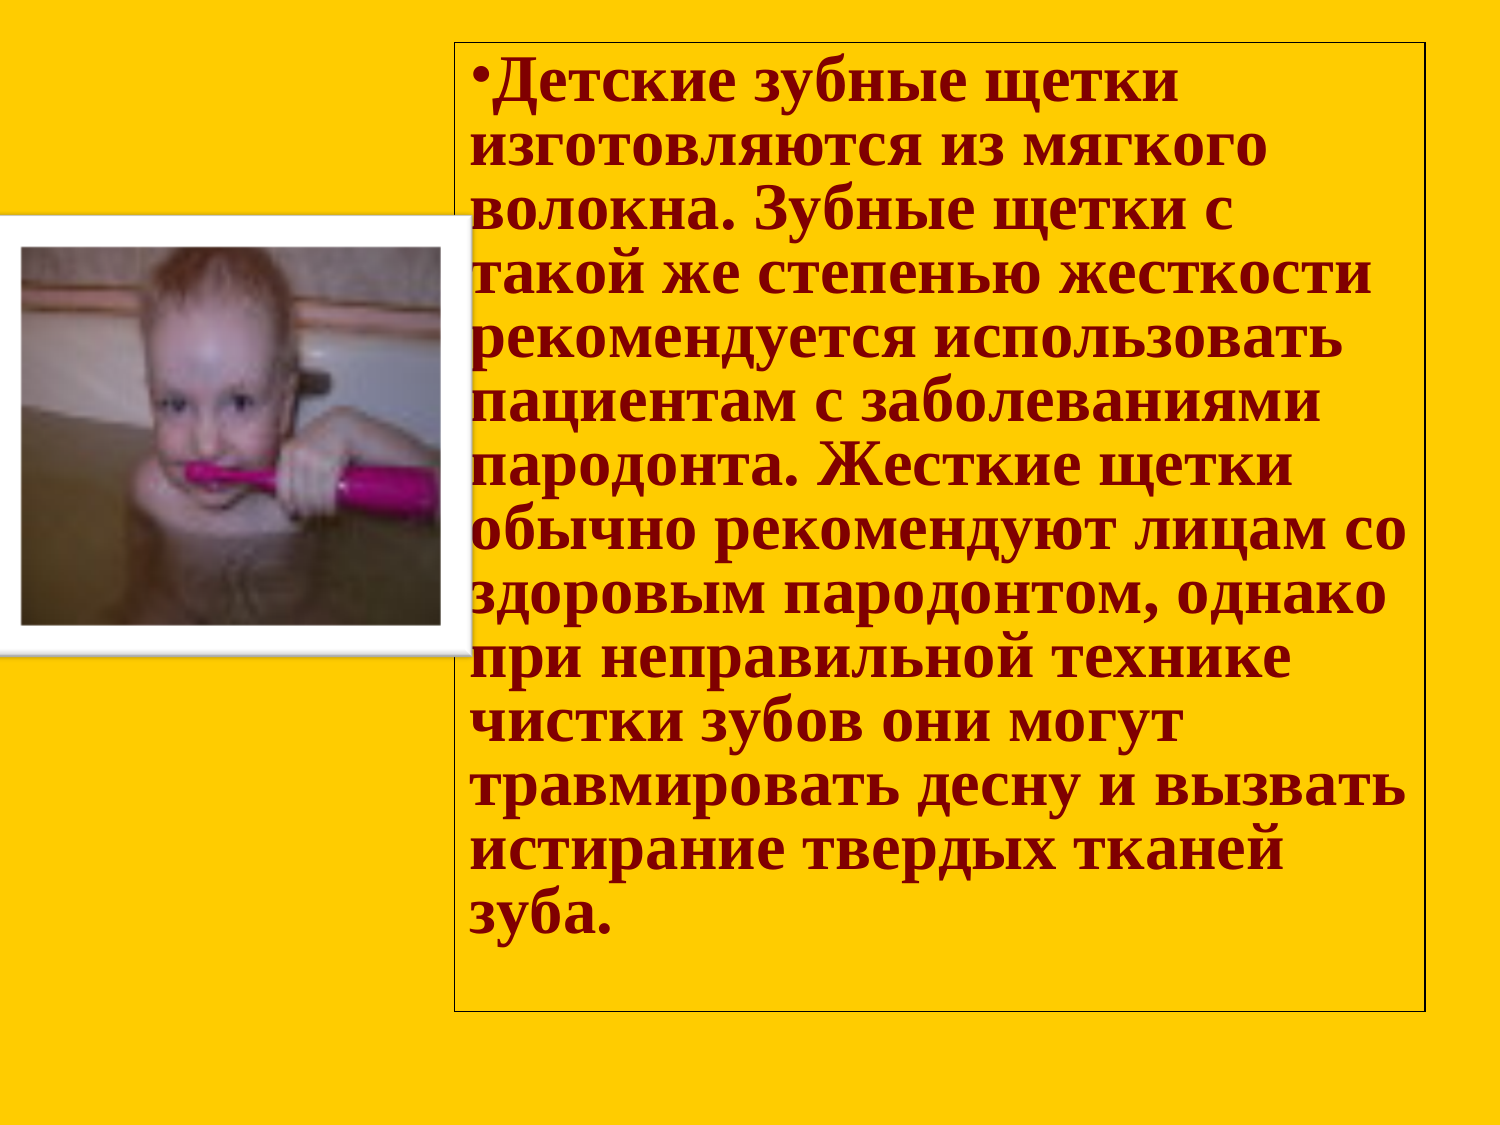

# Детские зубные щетки изготовляются из мягкого волокна. Зубные щетки с такой же степенью жесткости рекомендуется использовать пациентам с заболеваниями пародонта. Жесткие щетки обычно рекомендуют лицам со здоровым пародонтом, однако при неправильной технике чистки зубов они могут травмировать десну и вызвать истирание твердых тканей зуба.